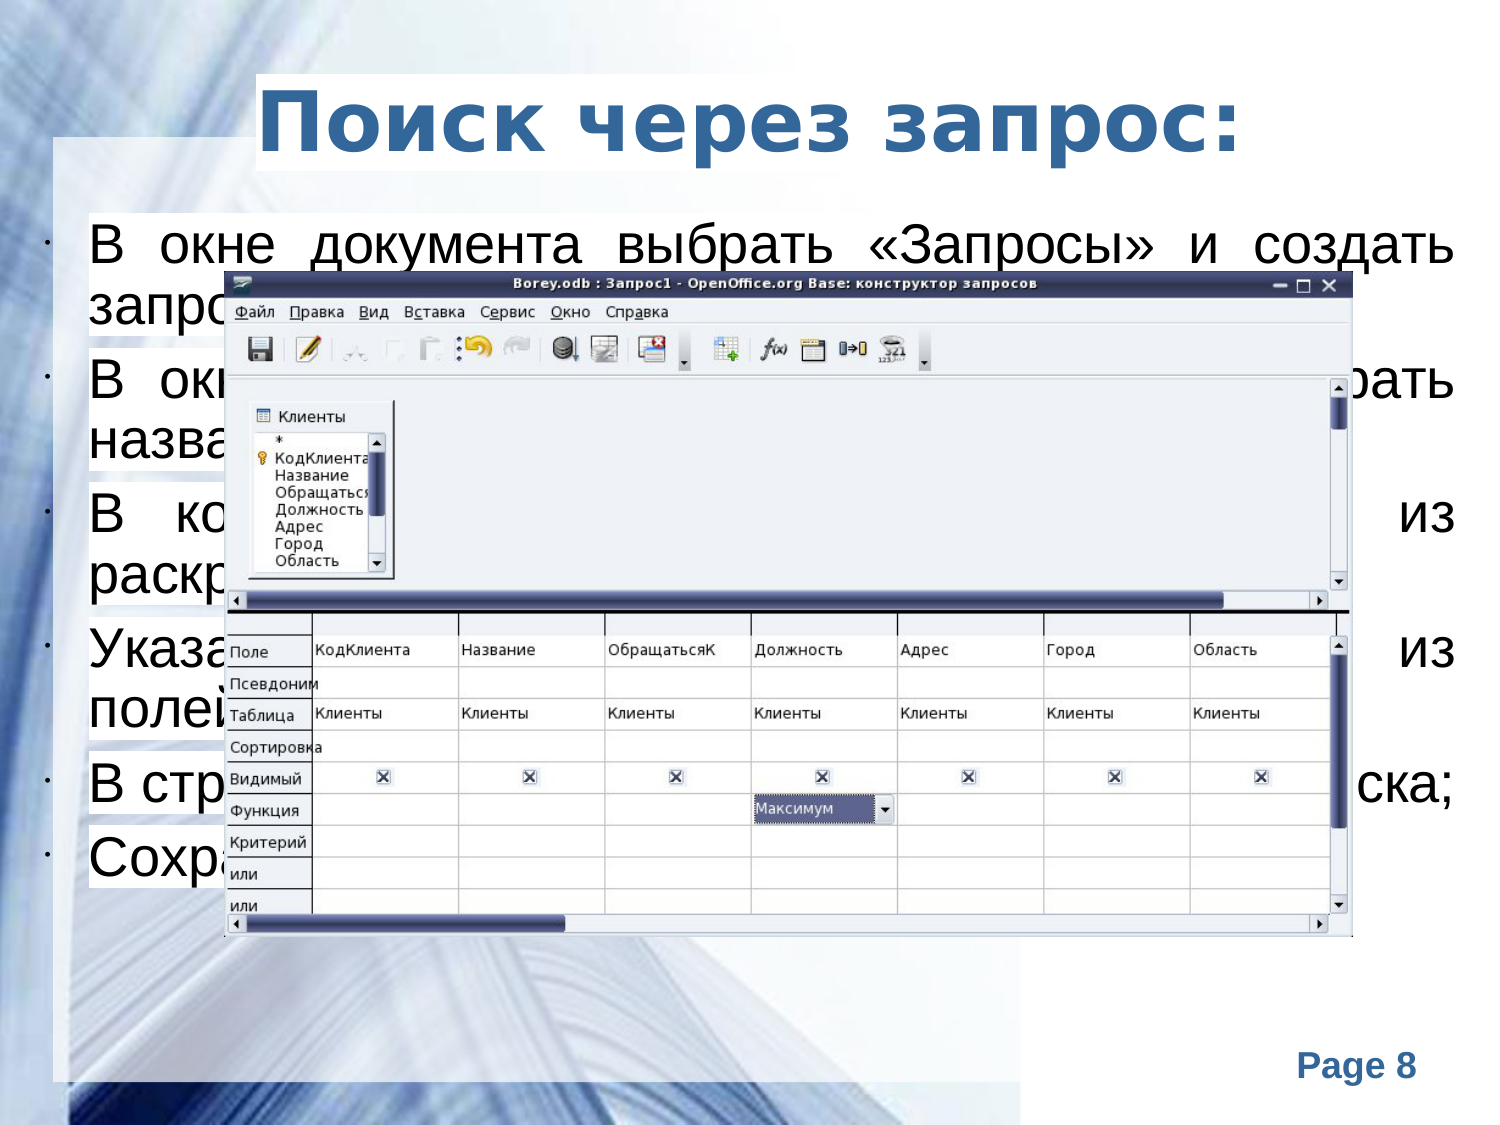

# Поиск через запрос:
В окне документа выбрать «Запросы» и создать запрос в режиме дизайна;
В окне «Добавить таблицу или запрос» выбрать название таблицы и нажать «Добавить».
В конструкторе запросов в строке «Поле» из раскрывающегося списка выбрать имена полей;
Указать способ сортировки напротив одного из полей;
В строке «Критерии» отбора ввести условия поиска;
Сохранить запрос;